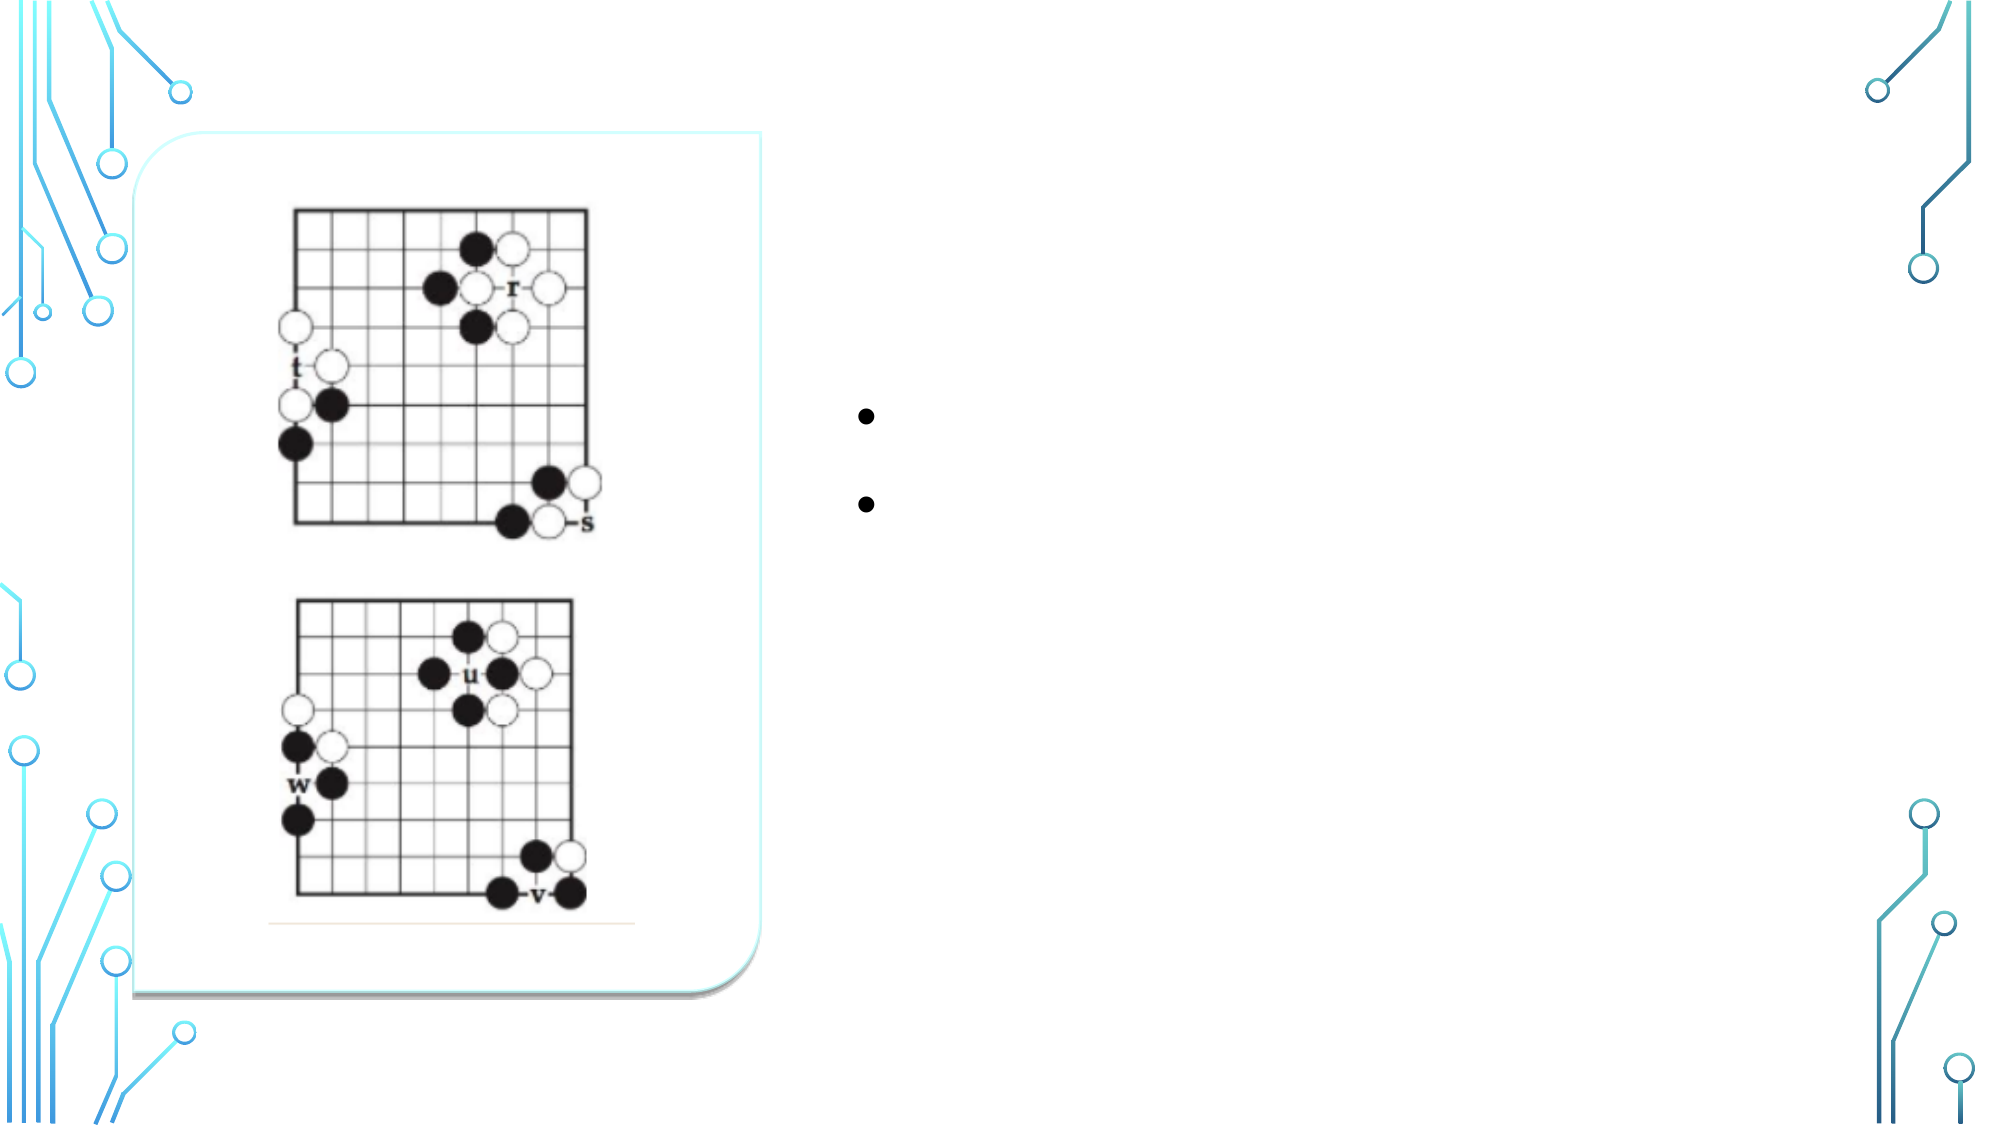

# Pravidlo Ko
Z jap. Nekonečno
Pravidlo, že hráč ak hráč obsadí r, s alebo t a tak zajme biely kameň, súper na miesto kde mu bol kameň zajatý, nemôže v ďalšom kole položiť svoj kameň a tak zajať čierny kameň pretože by to mohlo viesť k nekonečnému súboju.